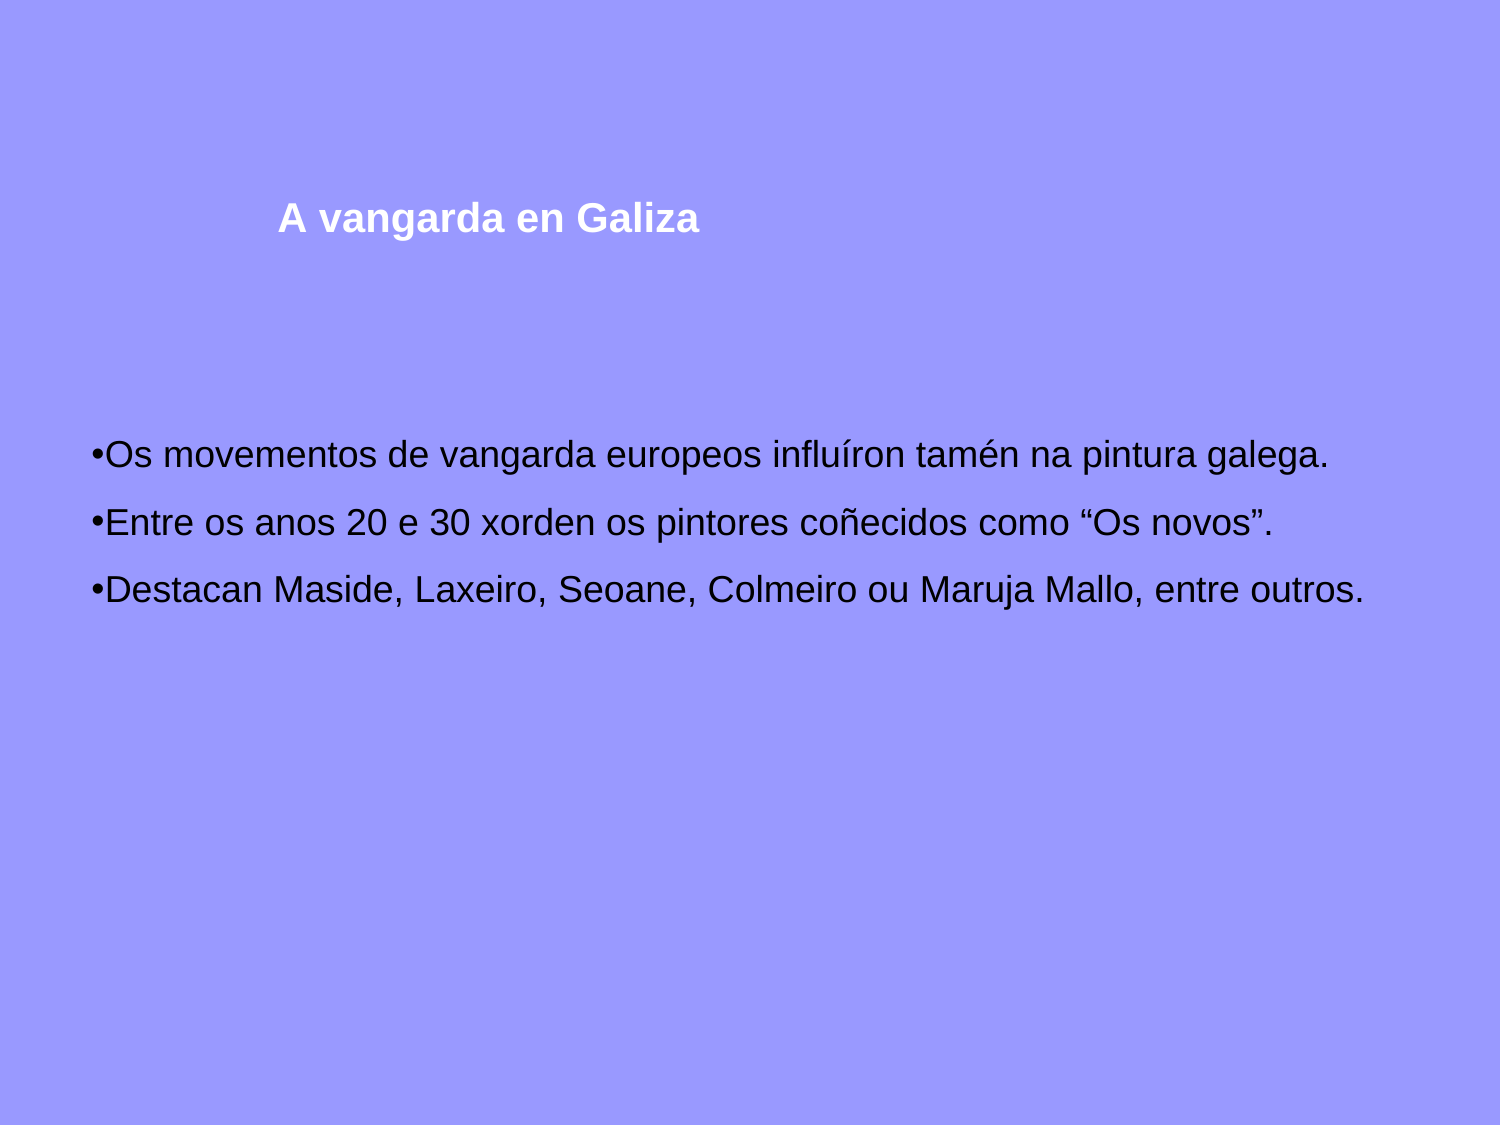

A vangarda en Galiza
Os movementos de vangarda europeos influíron tamén na pintura galega.
Entre os anos 20 e 30 xorden os pintores coñecidos como “Os novos”.
Destacan Maside, Laxeiro, Seoane, Colmeiro ou Maruja Mallo, entre outros.